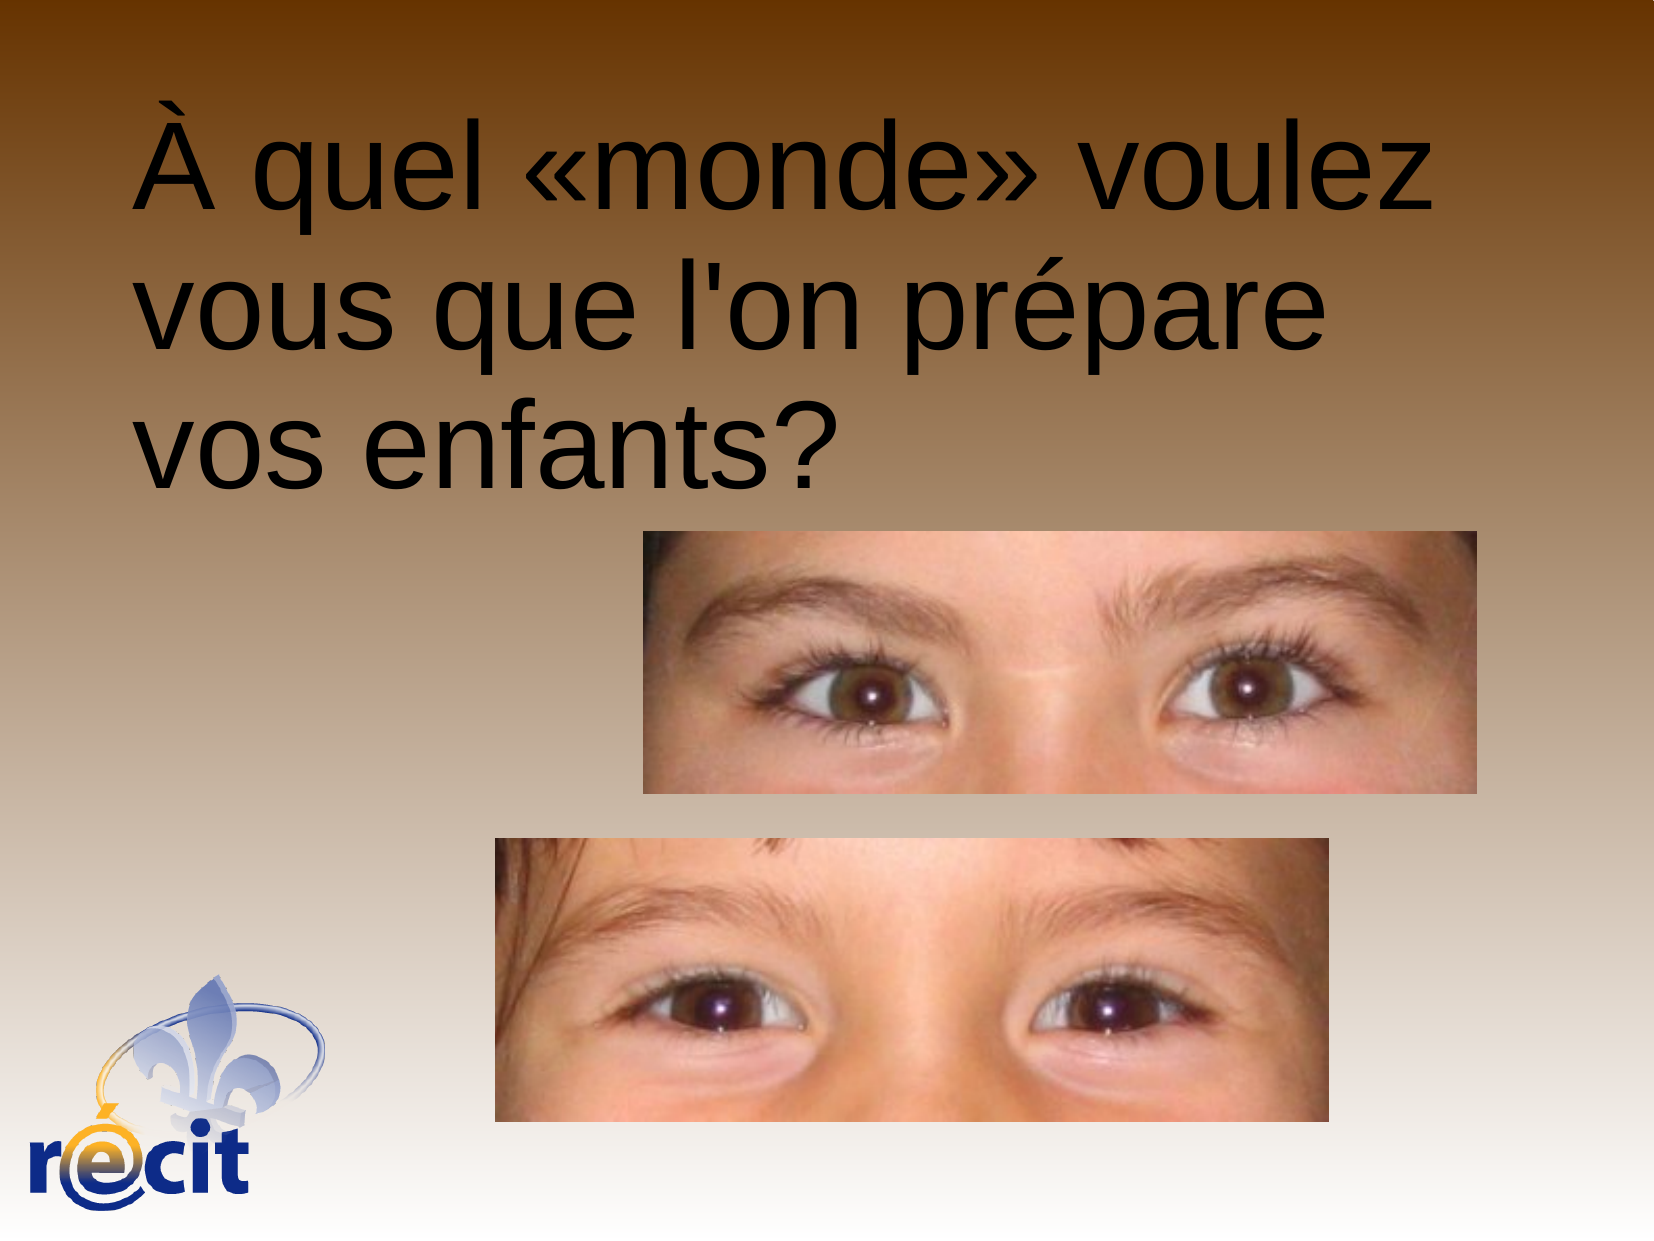

À quel «monde» voulez vous que l'on prépare vos enfants?